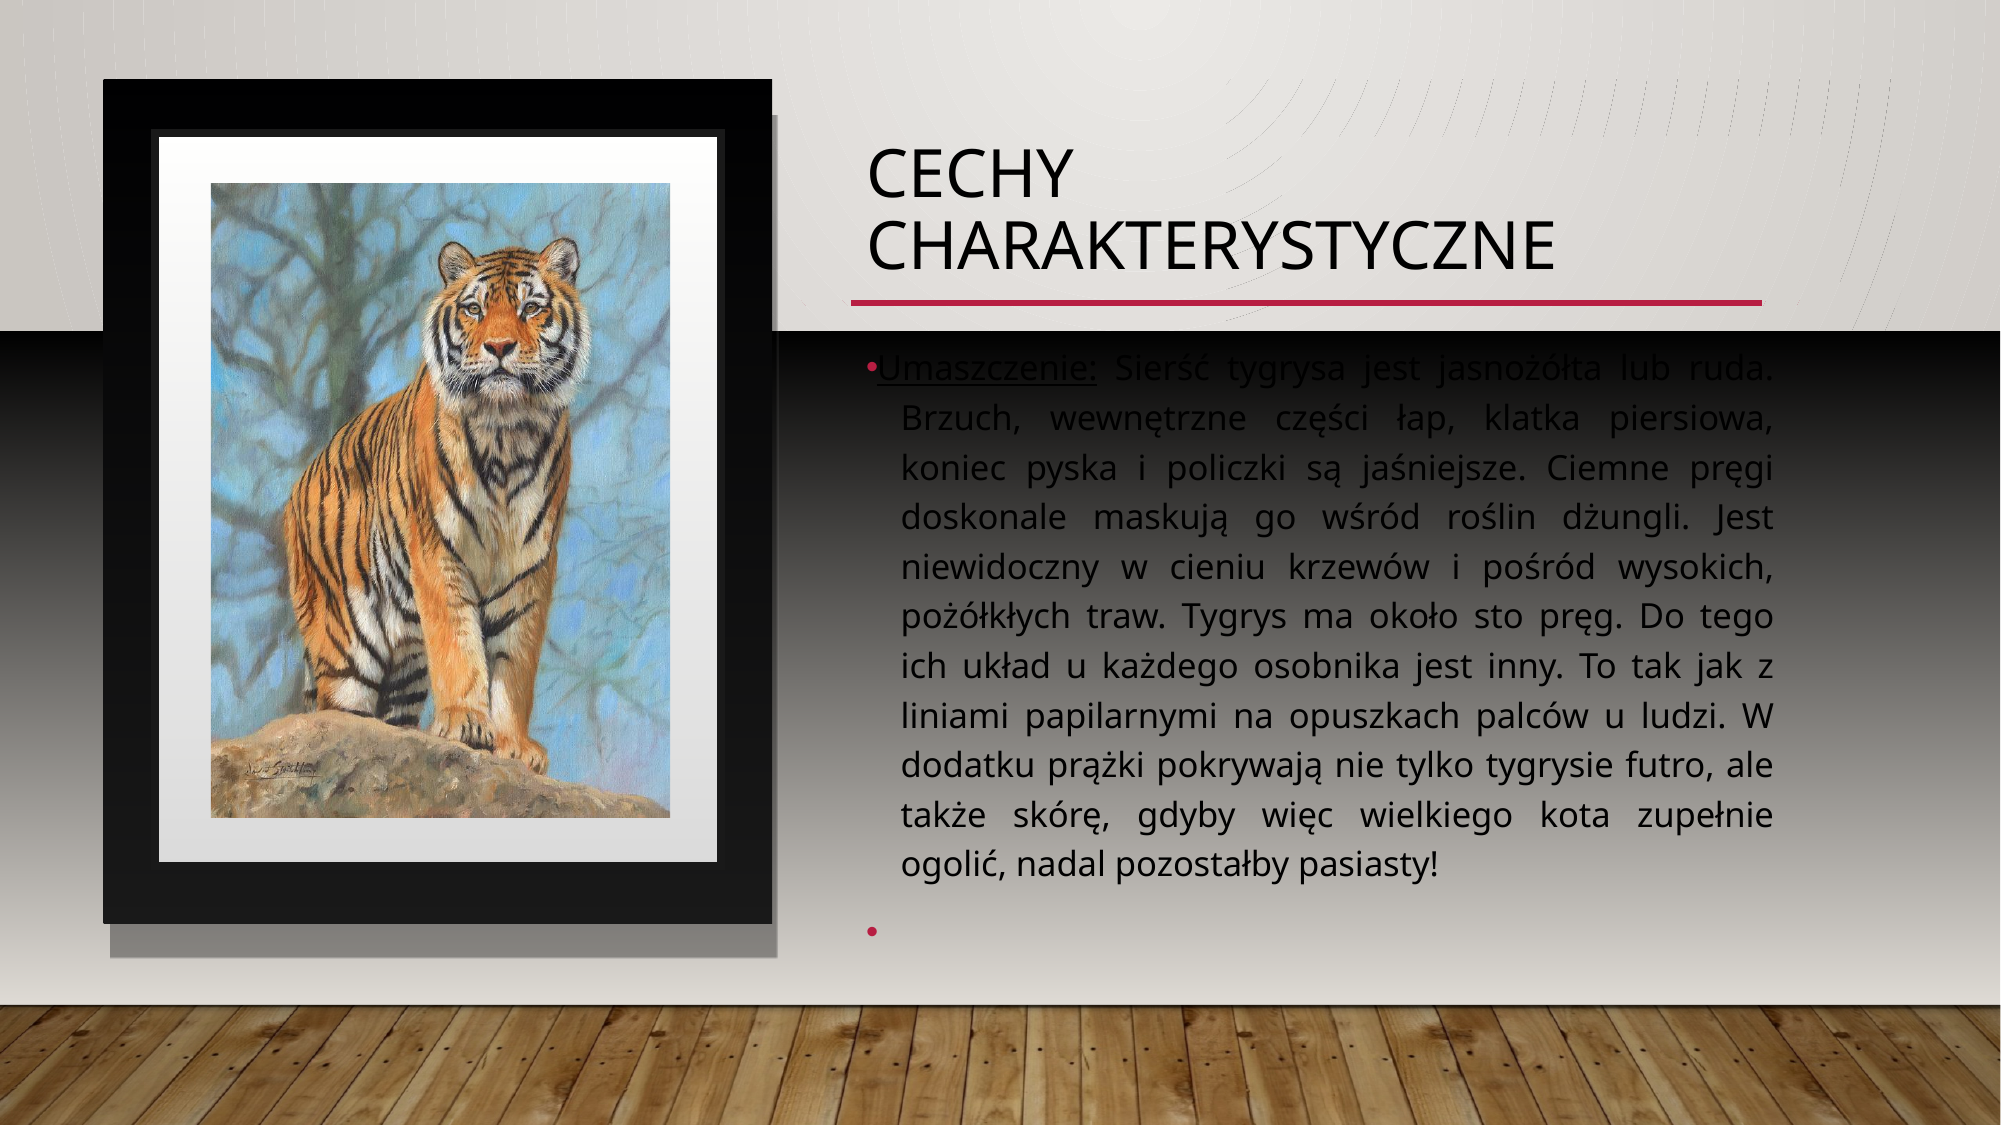

# Cechy charakterystyczne
Umaszczenie: Sierść tygrysa jest jasnożółta lub ruda. Brzuch, wewnętrzne części łap, klatka piersiowa, koniec pyska i policzki są jaśniejsze. Ciemne pręgi doskonale maskują go wśród roślin dżungli. Jest niewidoczny w cieniu krzewów i pośród wysokich, pożółkłych traw. Tygrys ma około sto pręg. Do tego ich układ u każdego osobnika jest inny. To tak jak z liniami papilarnymi na opuszkach palców u ludzi. W dodatku prążki pokrywają nie tylko tygrysie futro, ale także skórę, gdyby więc wielkiego kota zupełnie ogolić, nadal pozostałby pasiasty!